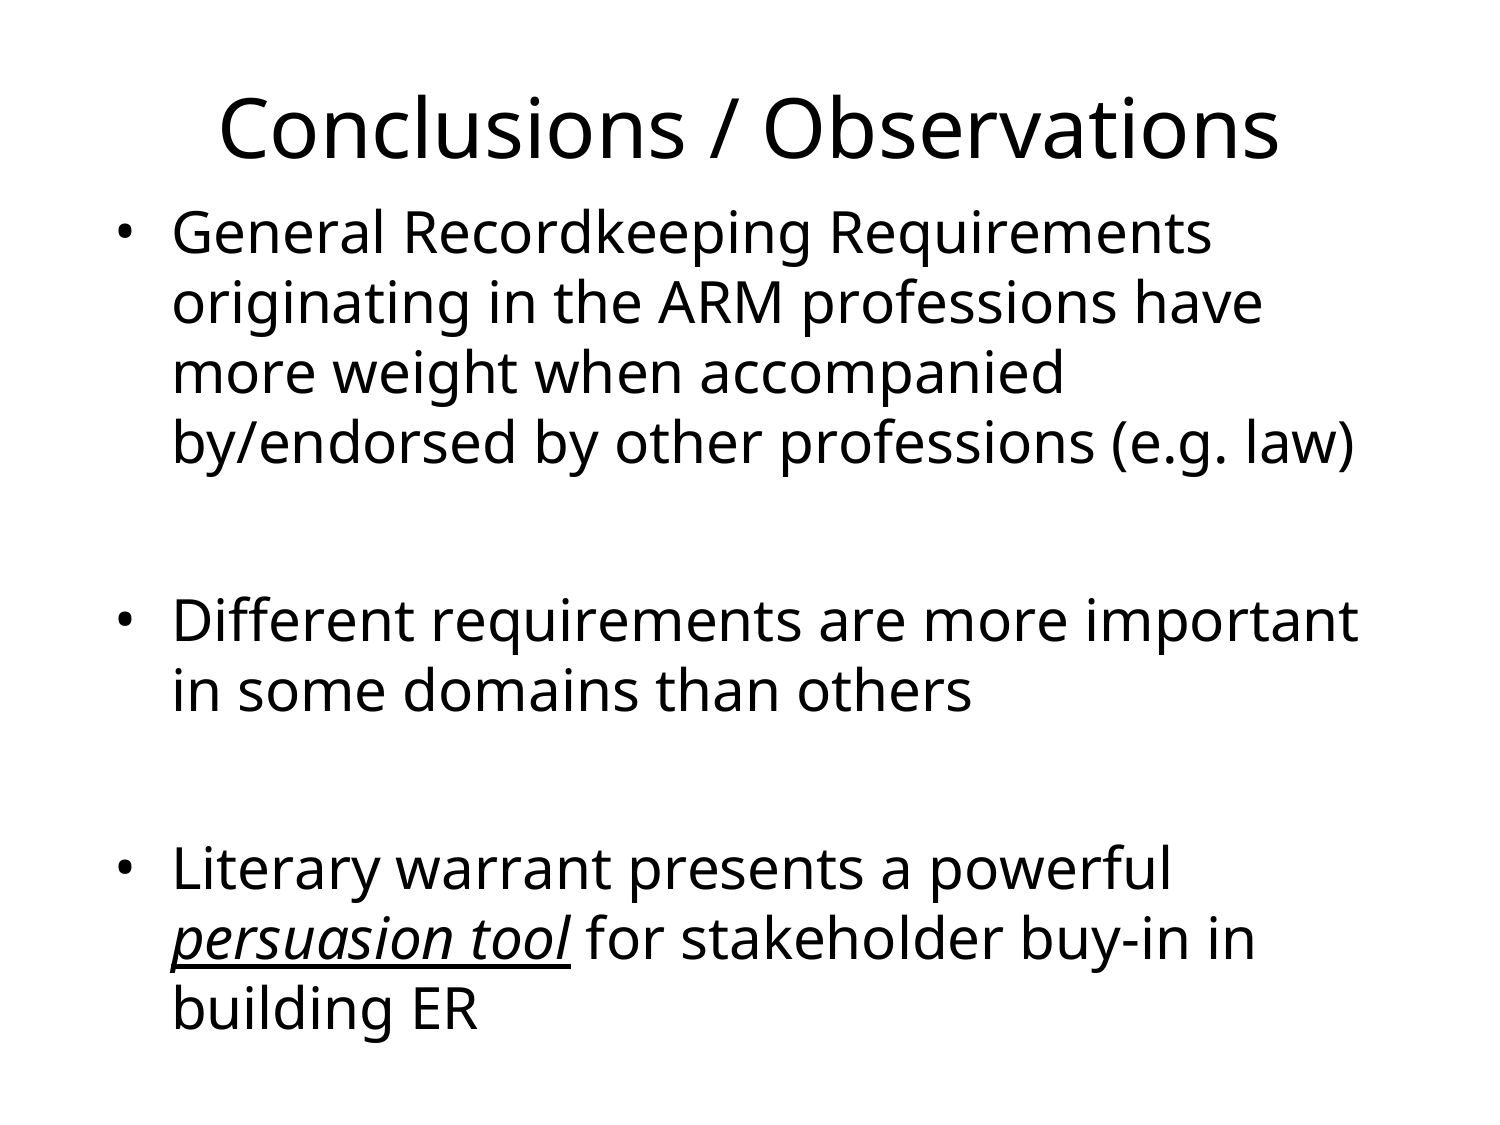

# Conclusions / Observations
General Recordkeeping Requirements originating in the ARM professions have more weight when accompanied by/endorsed by other professions (e.g. law)
Different requirements are more important in some domains than others
Literary warrant presents a powerful persuasion tool for stakeholder buy-in in building ER